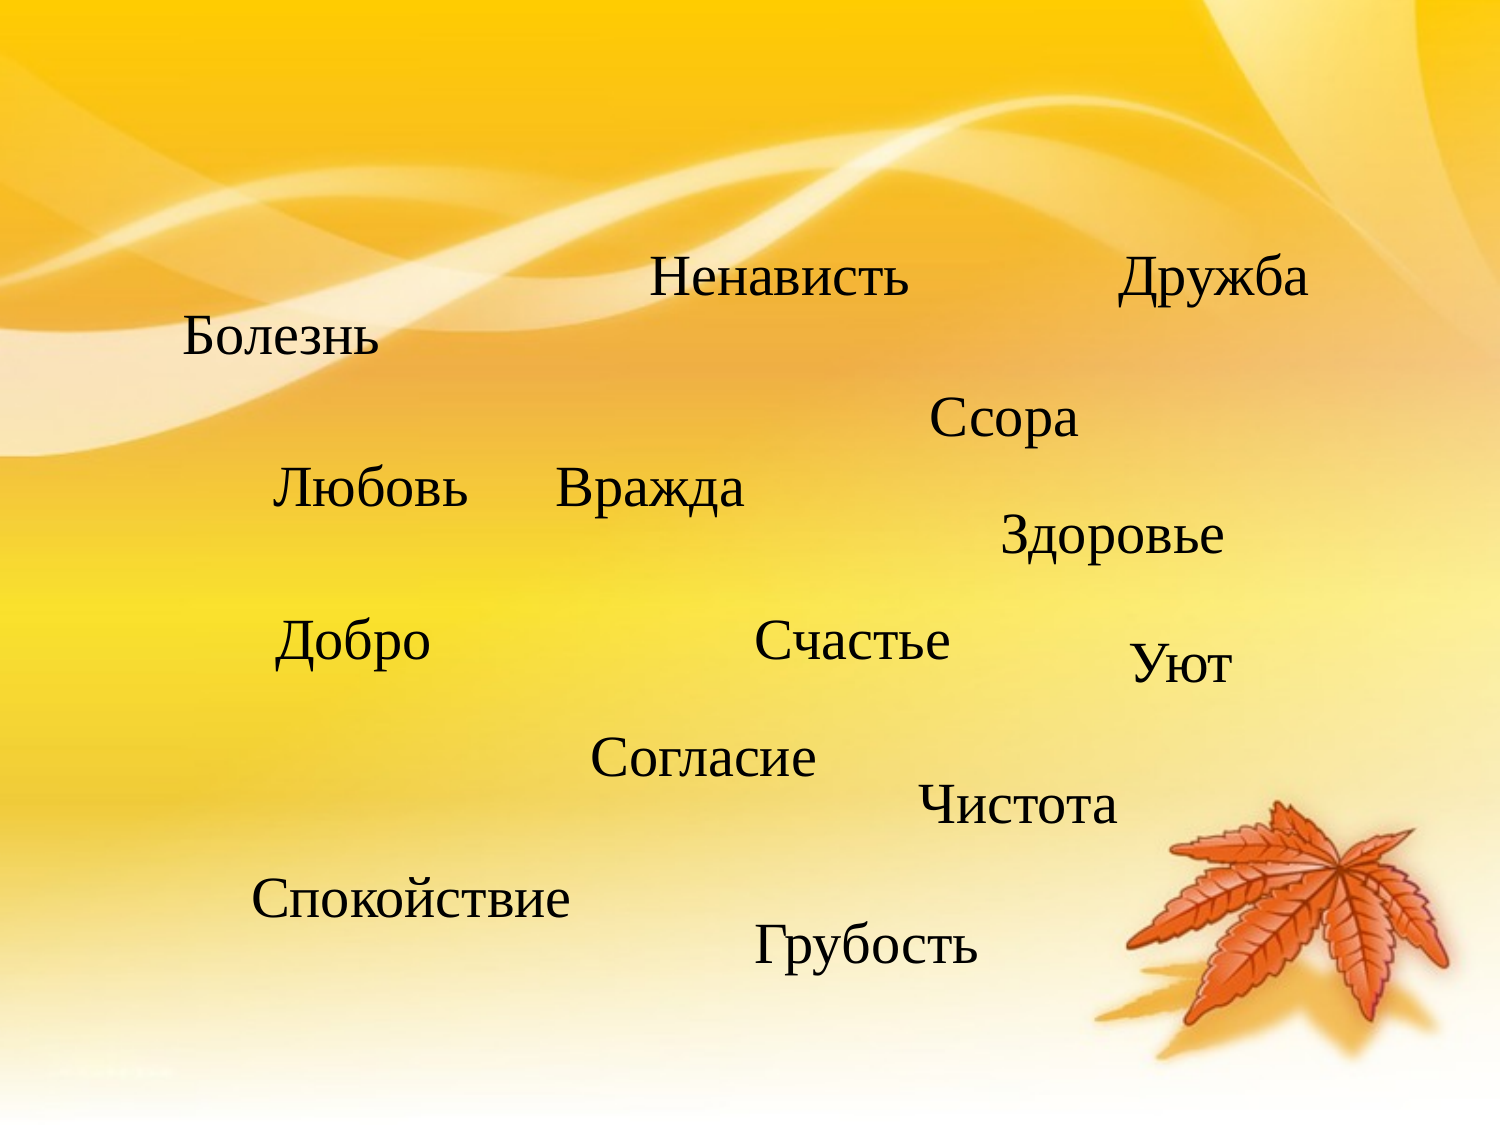

Ненависть
Дружба
Болезнь
Ссора
Любовь
Вражда
Здоровье
Добро
Счастье
Уют
Согласие
Чистота
Спокойствие
Грубость